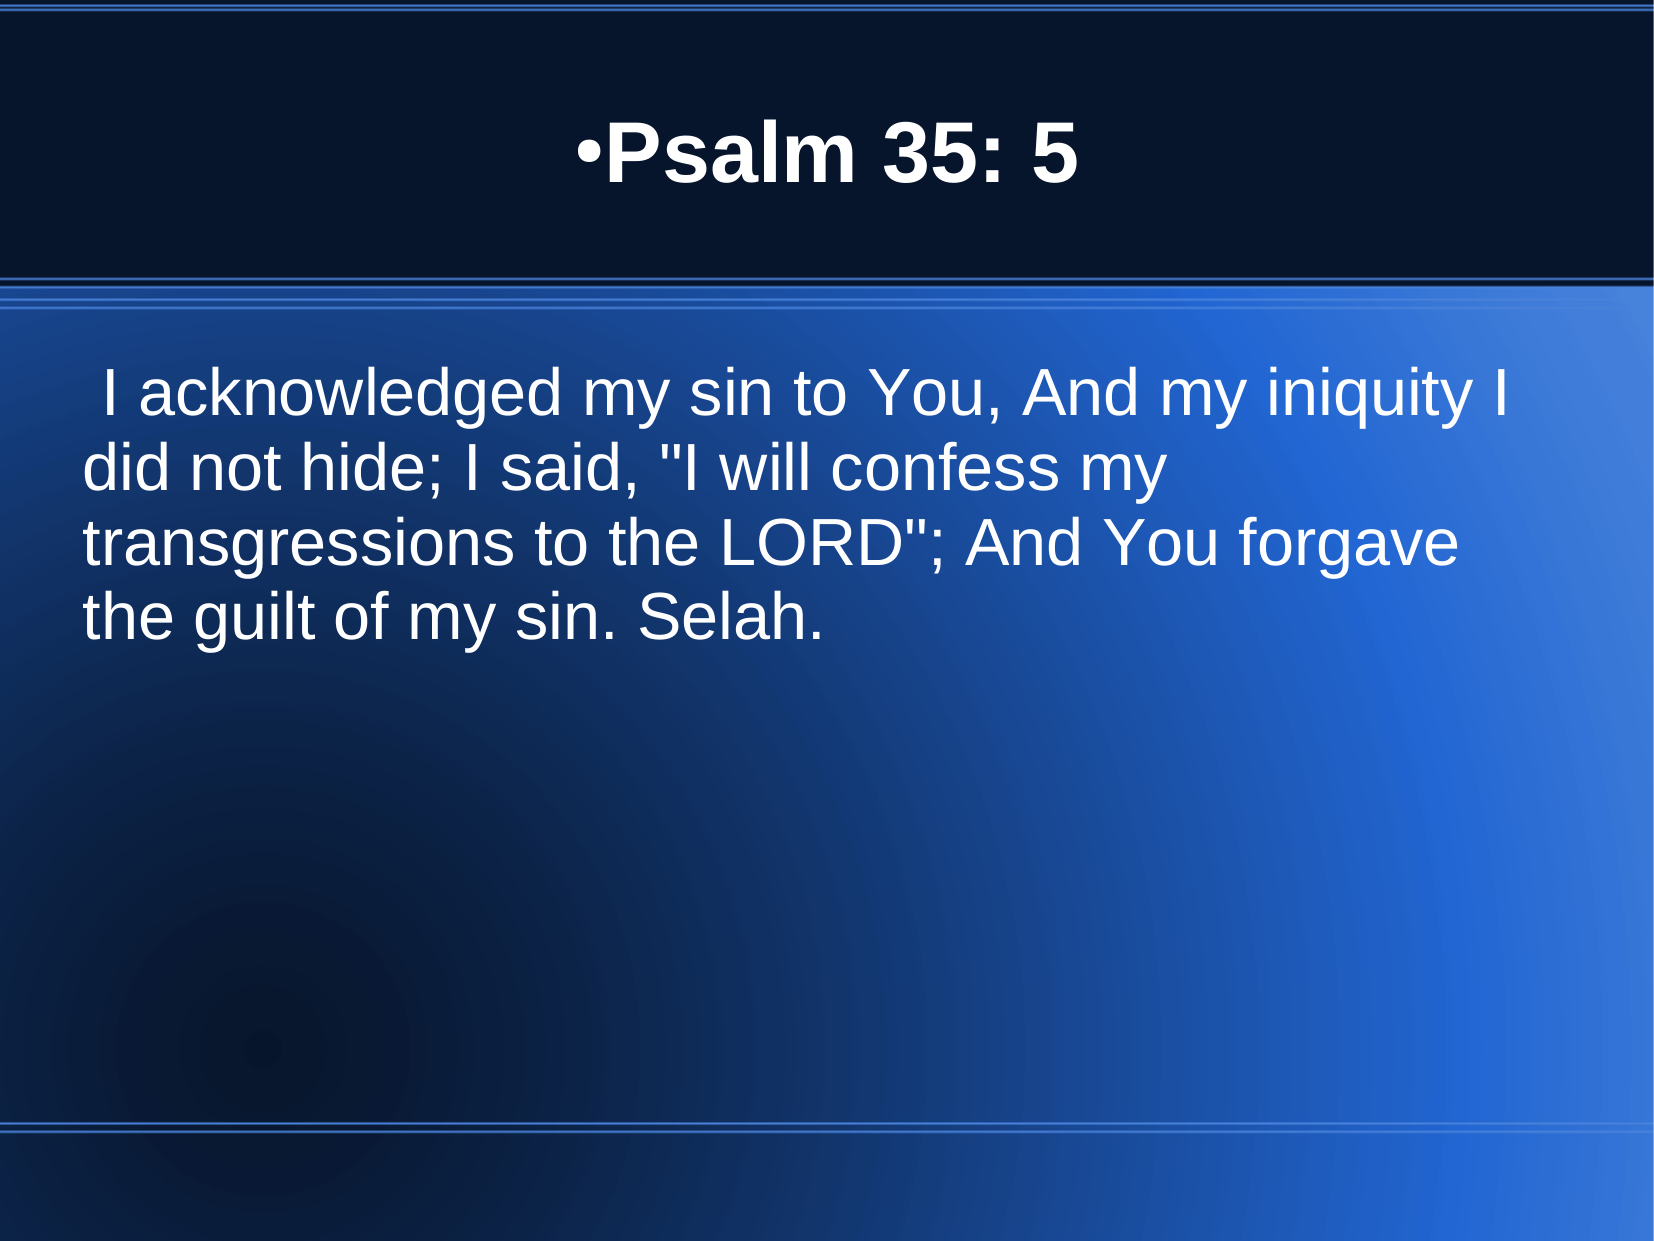

# Psalm 35: 5
 I acknowledged my sin to You, And my iniquity I did not hide; I said, "I will confess my transgressions to the LORD"; And You forgave the guilt of my sin. Selah.